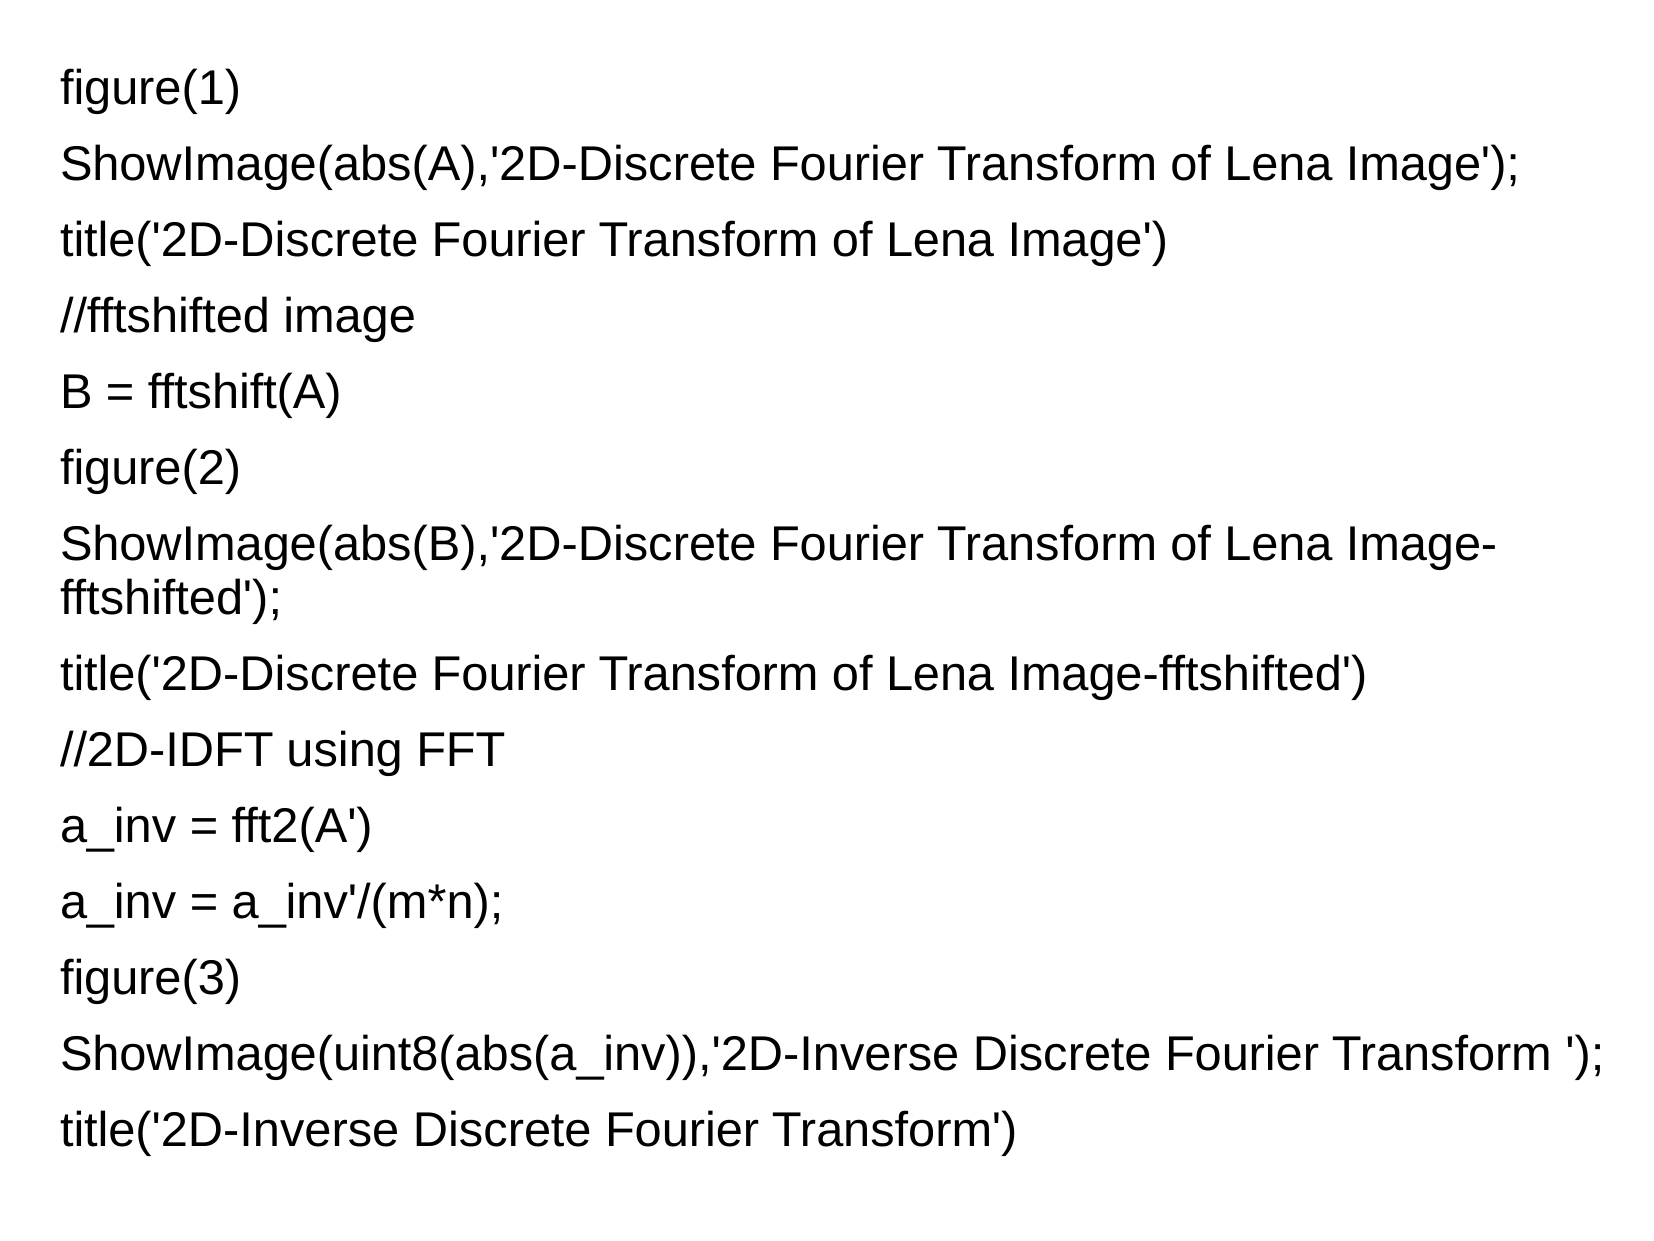

# figure(1)
ShowImage(abs(A),'2D-Discrete Fourier Transform of Lena Image');
title('2D-Discrete Fourier Transform of Lena Image')
//fftshifted image
B = fftshift(A)
figure(2)
ShowImage(abs(B),'2D-Discrete Fourier Transform of Lena Image-fftshifted');
title('2D-Discrete Fourier Transform of Lena Image-fftshifted')
//2D-IDFT using FFT
a_inv = fft2(A')
a_inv = a_inv'/(m*n);
figure(3)
ShowImage(uint8(abs(a_inv)),'2D-Inverse Discrete Fourier Transform ');
title('2D-Inverse Discrete Fourier Transform')